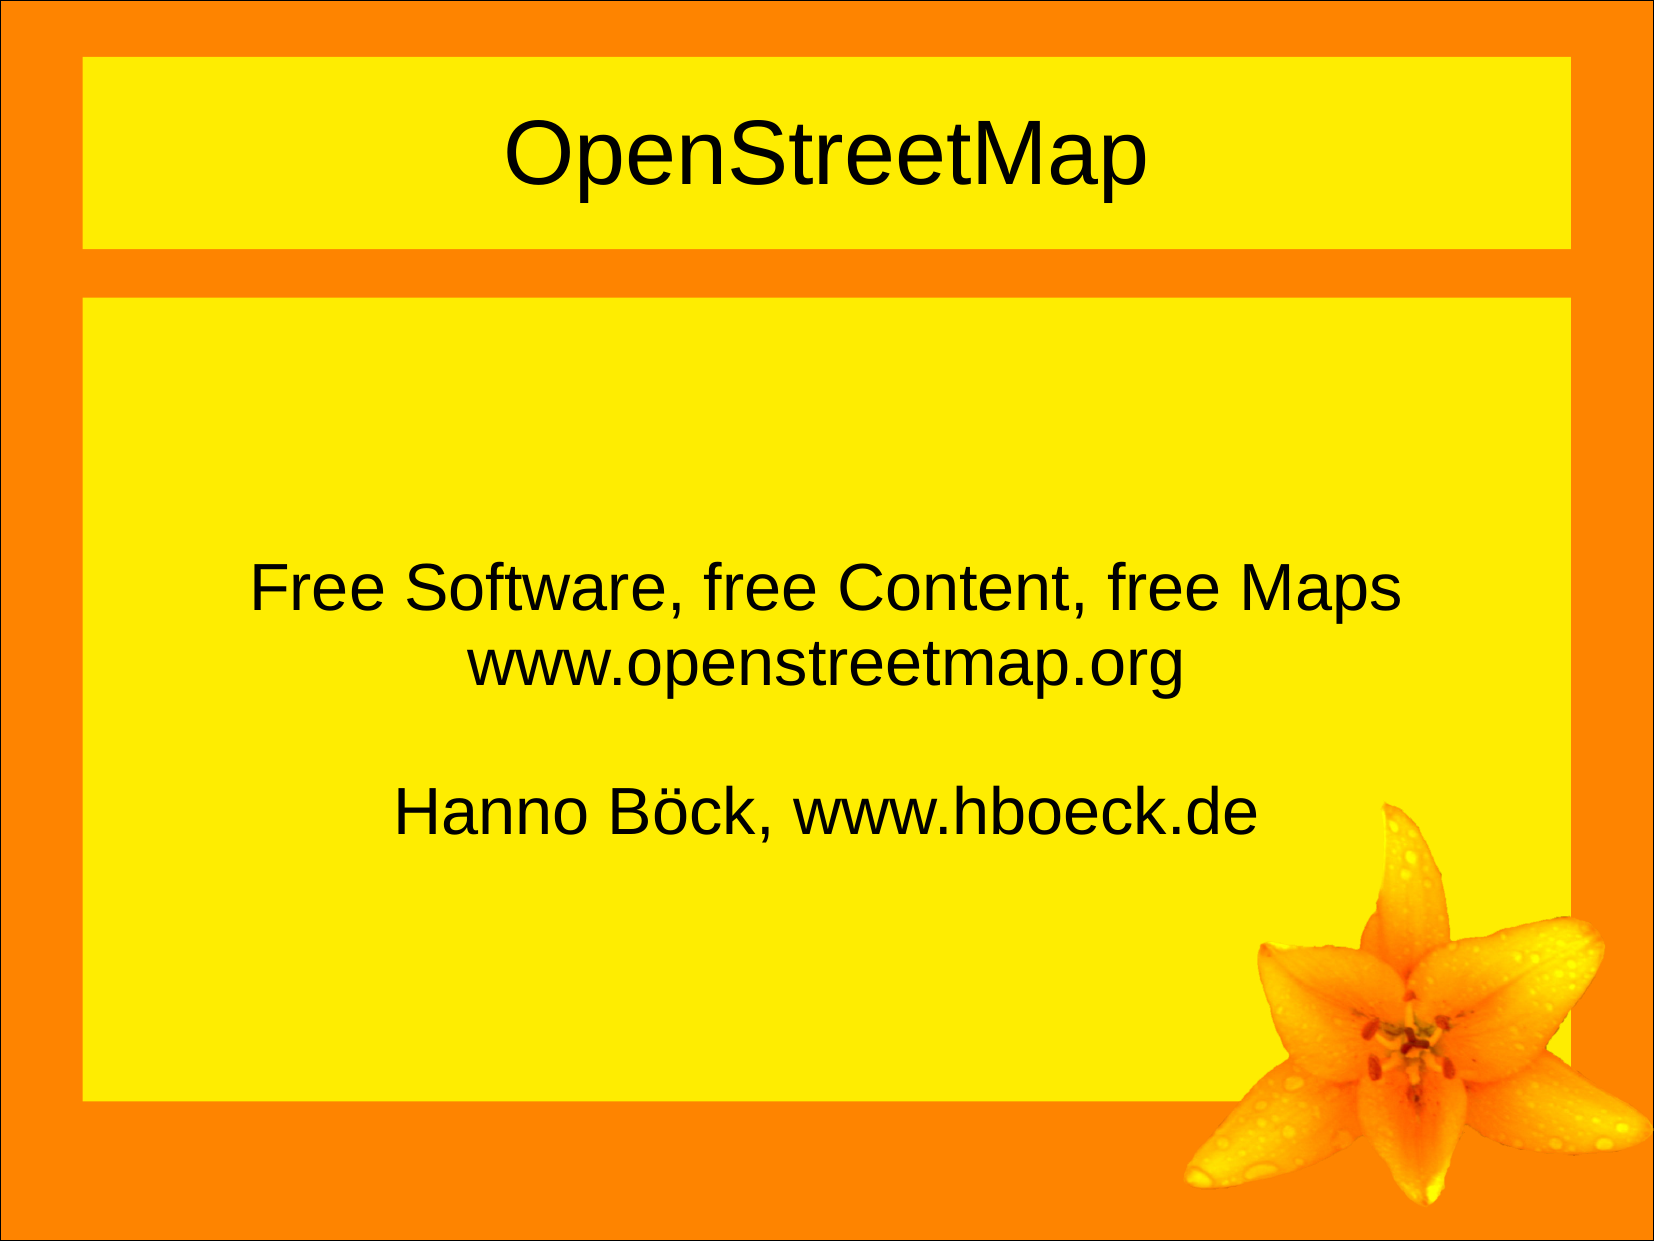

OpenStreetMap
Free Software, free Content, free Maps
www.openstreetmap.org
Hanno Böck, www.hboeck.de